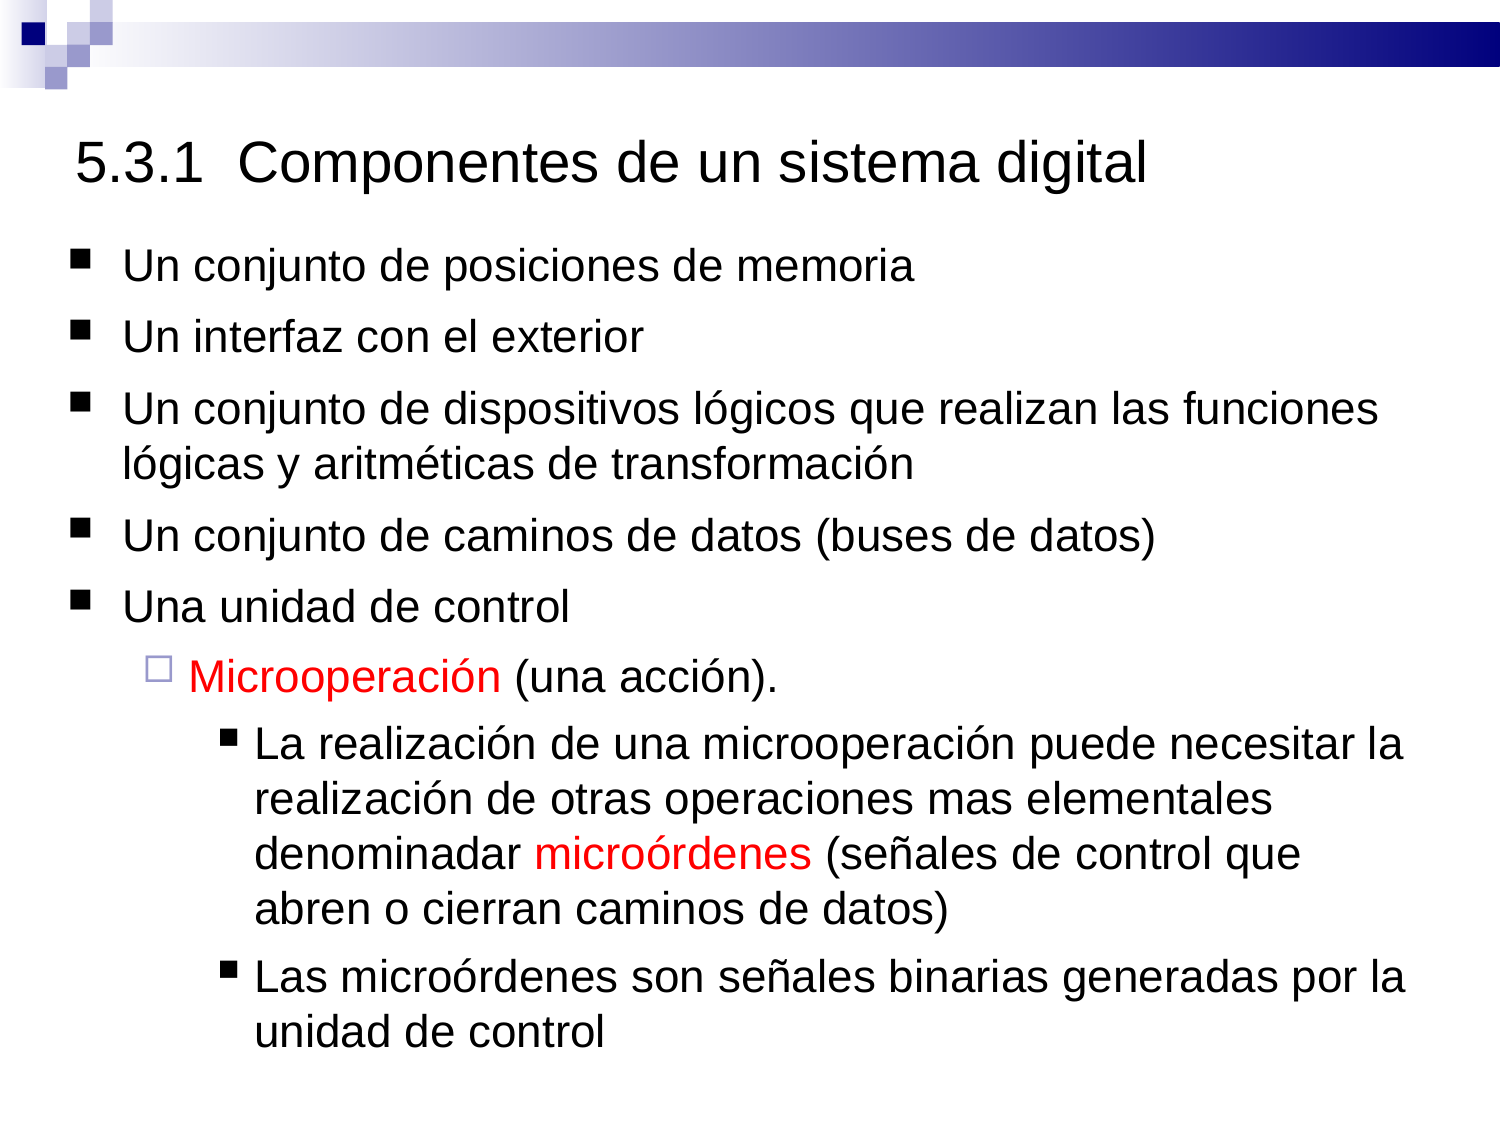

# 5.3.1 Componentes de un sistema digital
Un conjunto de posiciones de memoria
Un interfaz con el exterior
Un conjunto de dispositivos lógicos que realizan las funciones lógicas y aritméticas de transformación
Un conjunto de caminos de datos (buses de datos)‏
Una unidad de control
Microoperación (una acción).
La realización de una microoperación puede necesitar la realización de otras operaciones mas elementales denominadar microórdenes (señales de control que abren o cierran caminos de datos)‏
Las microórdenes son señales binarias generadas por la unidad de control